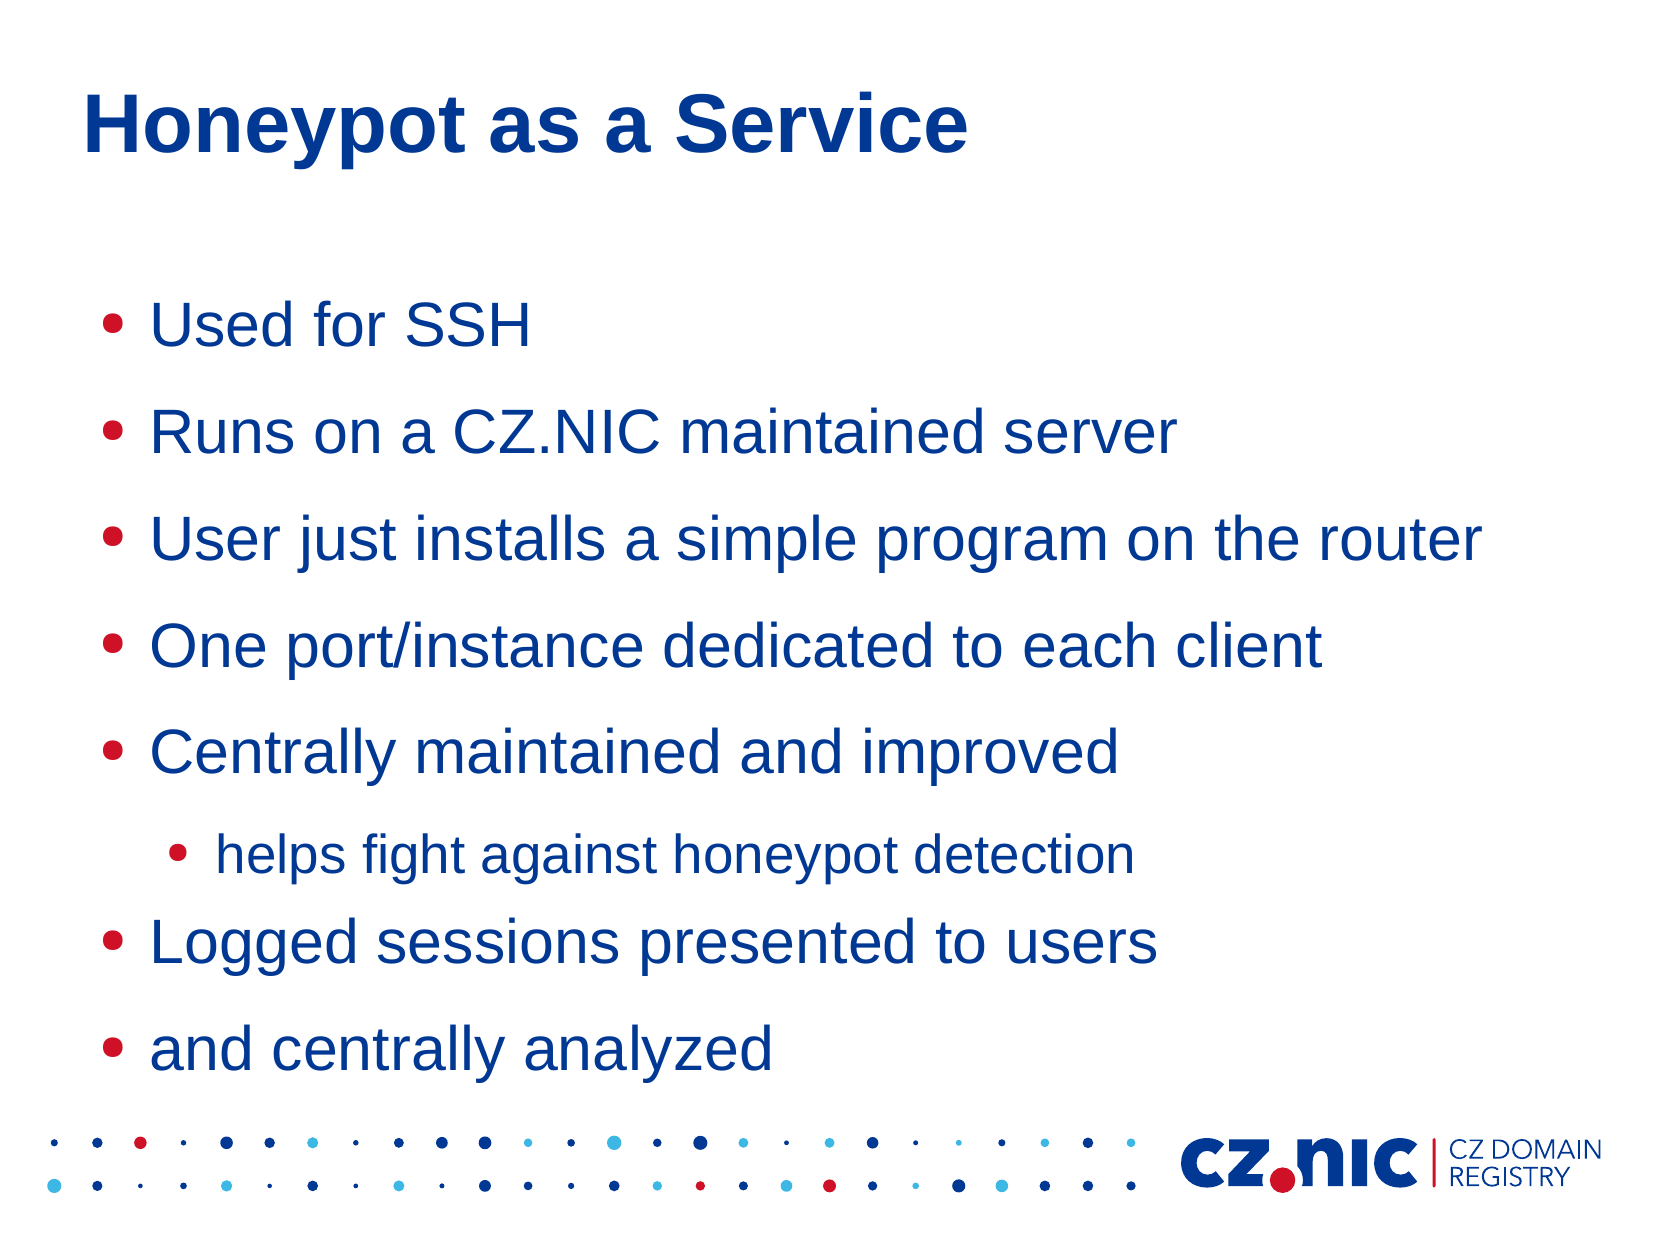

# Honeypot as a Service
Used for SSH
Runs on a CZ.NIC maintained server
User just installs a simple program on the router
One port/instance dedicated to each client
Centrally maintained and improved
helps fight against honeypot detection
Logged sessions presented to users
and centrally analyzed